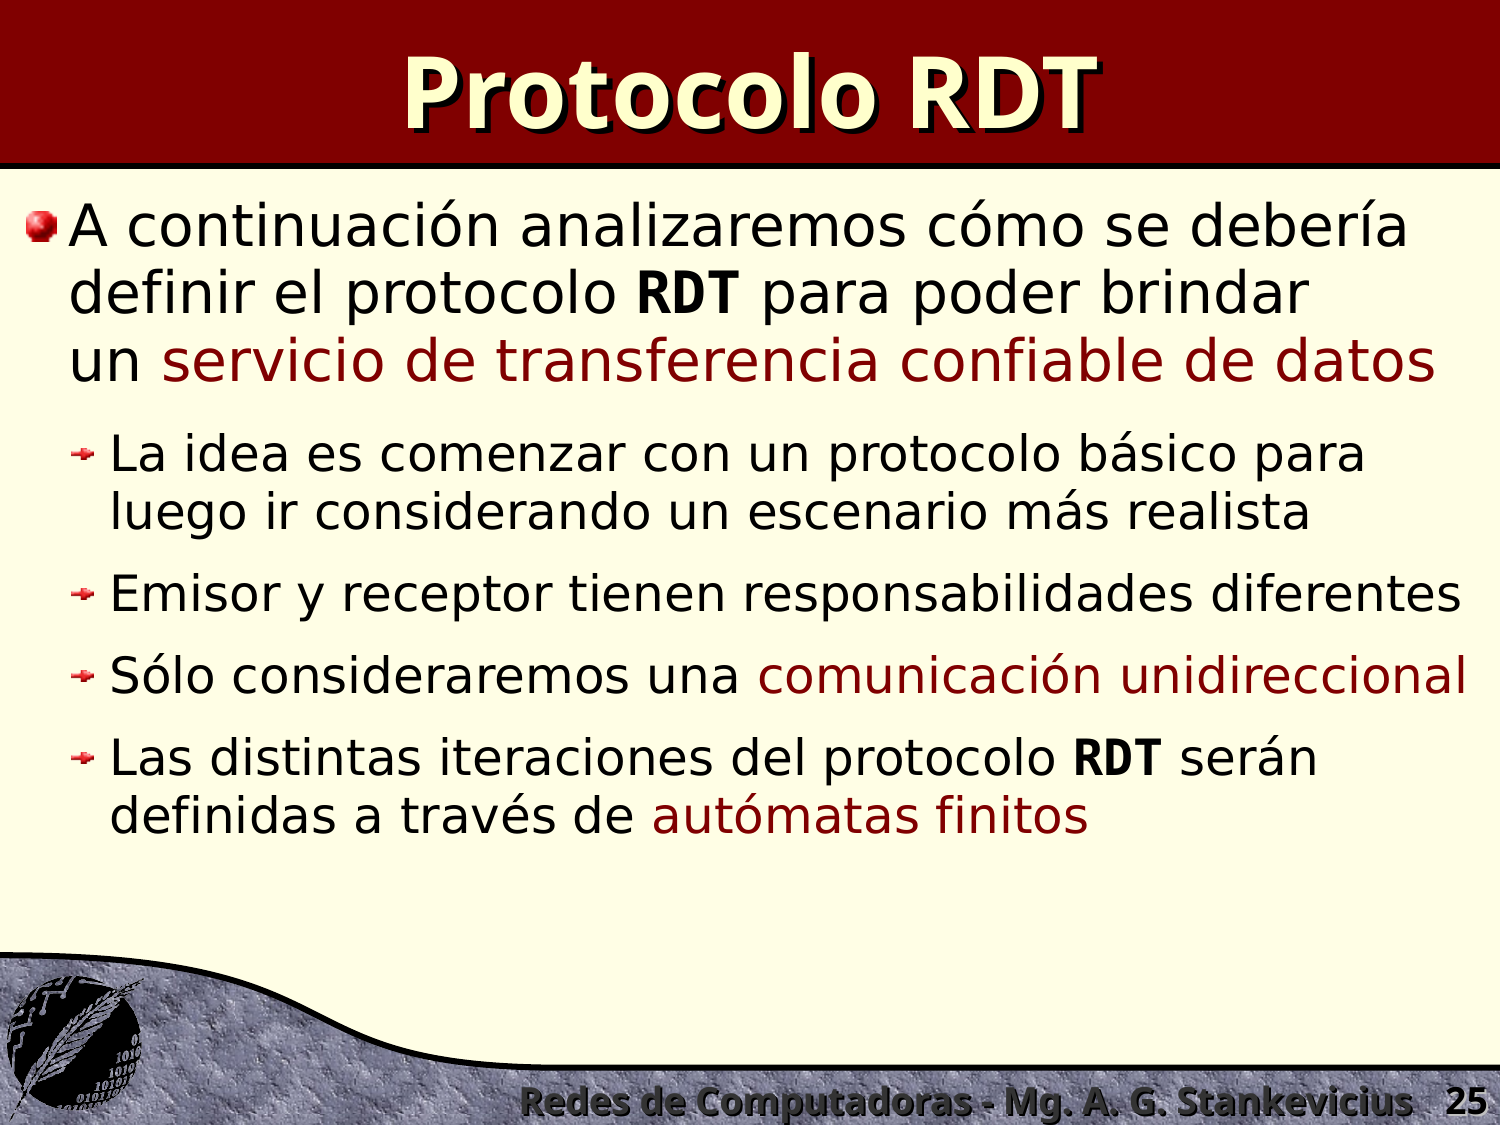

# Protocolo RDT
A continuación analizaremos cómo se debería definir el protocolo RDT para poder brindar
un servicio de transferencia confiable de datos
La idea es comenzar con un protocolo básico para luego ir considerando un escenario más realista
Emisor y receptor tienen responsabilidades diferentes
Sólo consideraremos una comunicación unidireccional
Las distintas iteraciones del protocolo RDT serán definidas a través de autómatas finitos
25